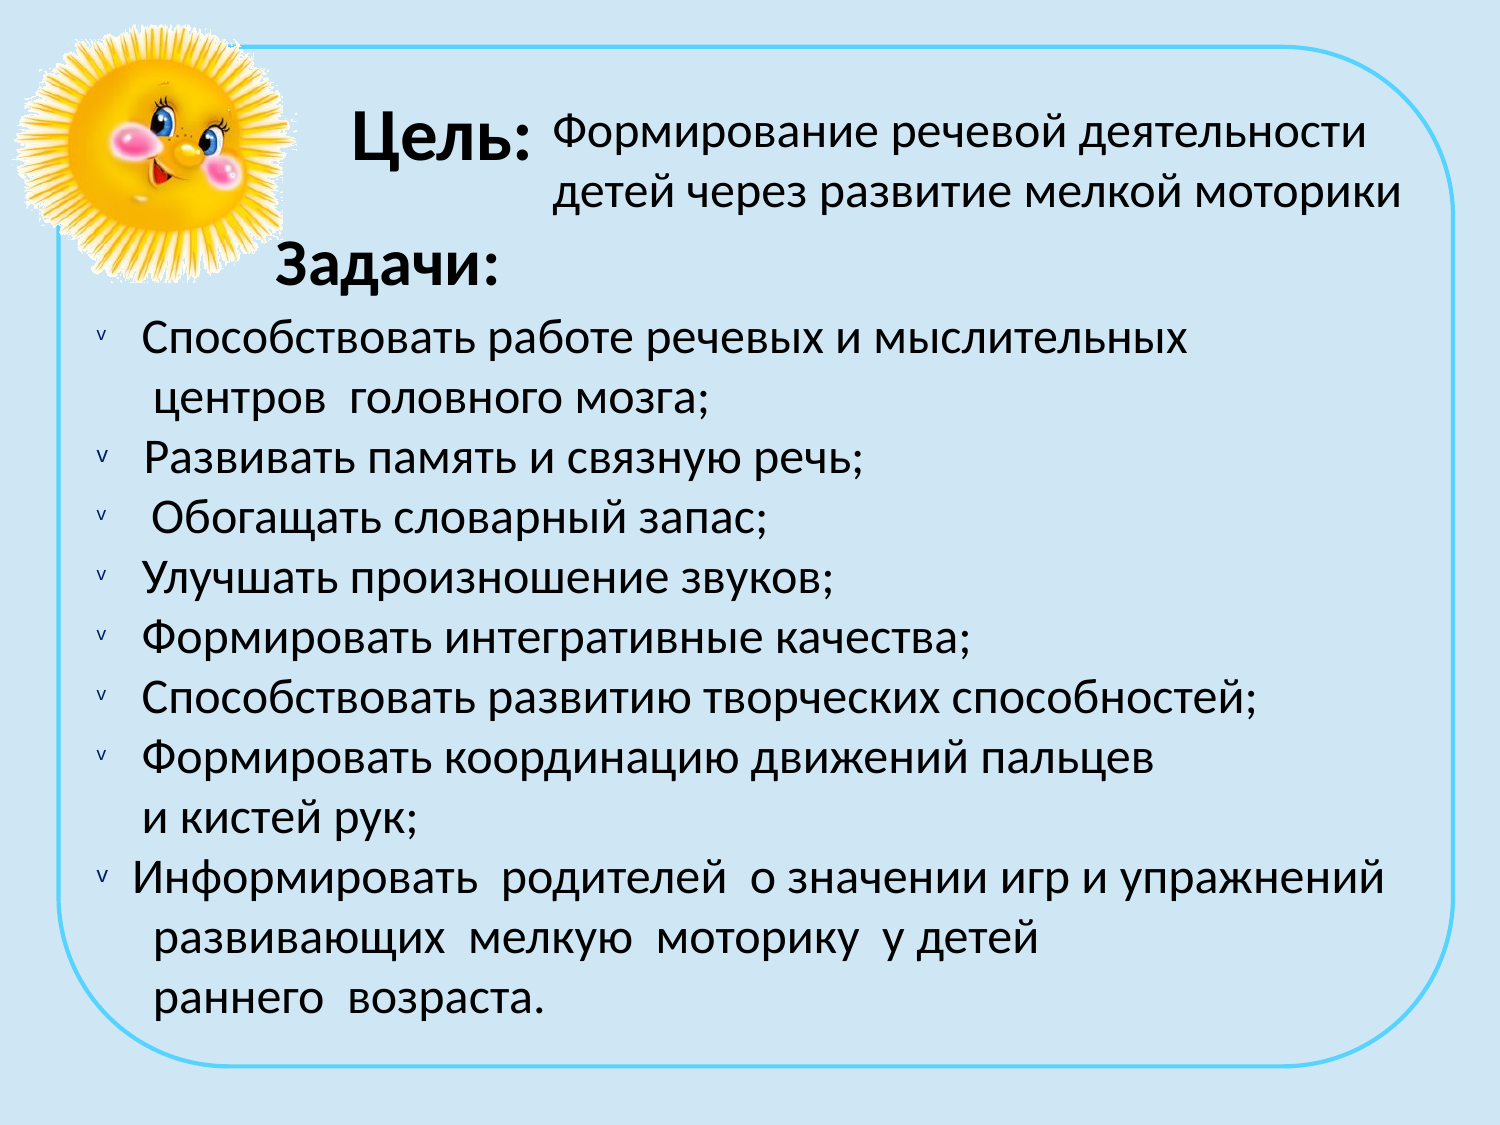

Цель:
Формирование речевой деятельности детей через развитие мелкой моторики
 Задачи:
 Способствовать работе речевых и мыслительных
 центров головного мозга;
 Развивать память и связную речь;
 Обогащать словарный запас;
 Улучшать произношение звуков;
 Формировать интегративные качества;
 Способствовать развитию творческих способностей;
 Формировать координацию движений пальцев
 и кистей рук;
Информировать родителей о значении игр и упражнений
 развивающих мелкую моторику у детей
 раннего возраста.